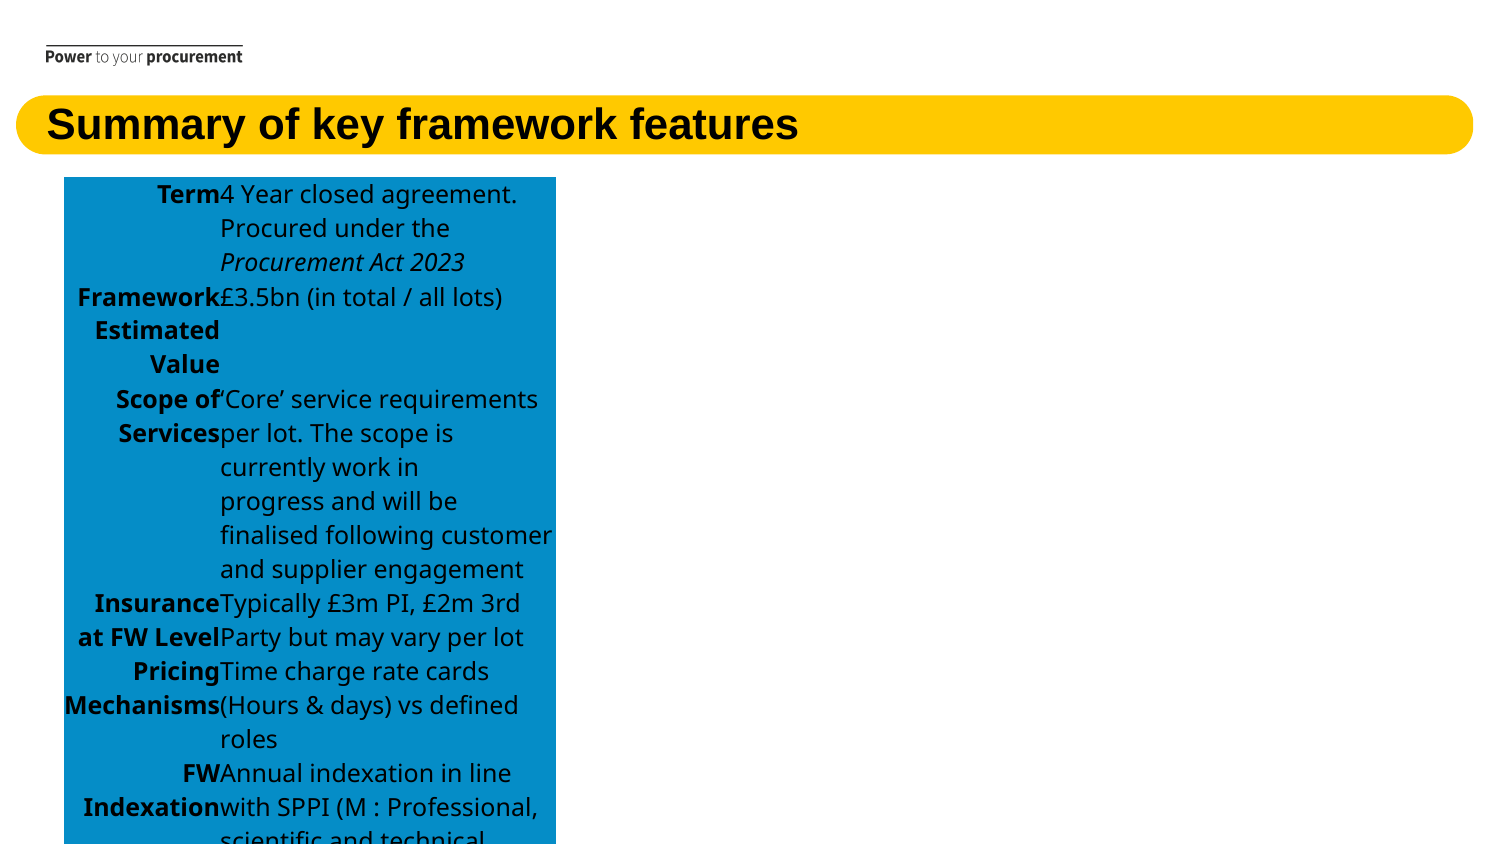

# Summary of key framework features
| Term | 4 Year closed agreement. Procured under the Procurement Act 2023 |
| --- | --- |
| Framework Estimated Value | £3.5bn (in total / all lots) |
| Scope of Services | ‘Core’ service requirements per lot. The scope is currently work in progress and will be finalised following customer and supplier engagement |
| Insurance at FW Level | Typically £3m PI, £2m 3rd Party but may vary per lot |
| Pricing Mechanisms | Time charge rate cards (Hours & days) vs defined roles |
| FW Indexation | Annual indexation in line with SPPI (M : Professional, scientific and technical services) |
| Standards | ISO 9001, Cyber Essentials basic/plus, ISO 14001 |
| Call off T&CS | NEC3 PSC, NEC4 PSC, JCT, PSC-ACA (PSA22), TAC-1 |
| Agreement T&Cs | FAC-1 Framework Alliance Contract |